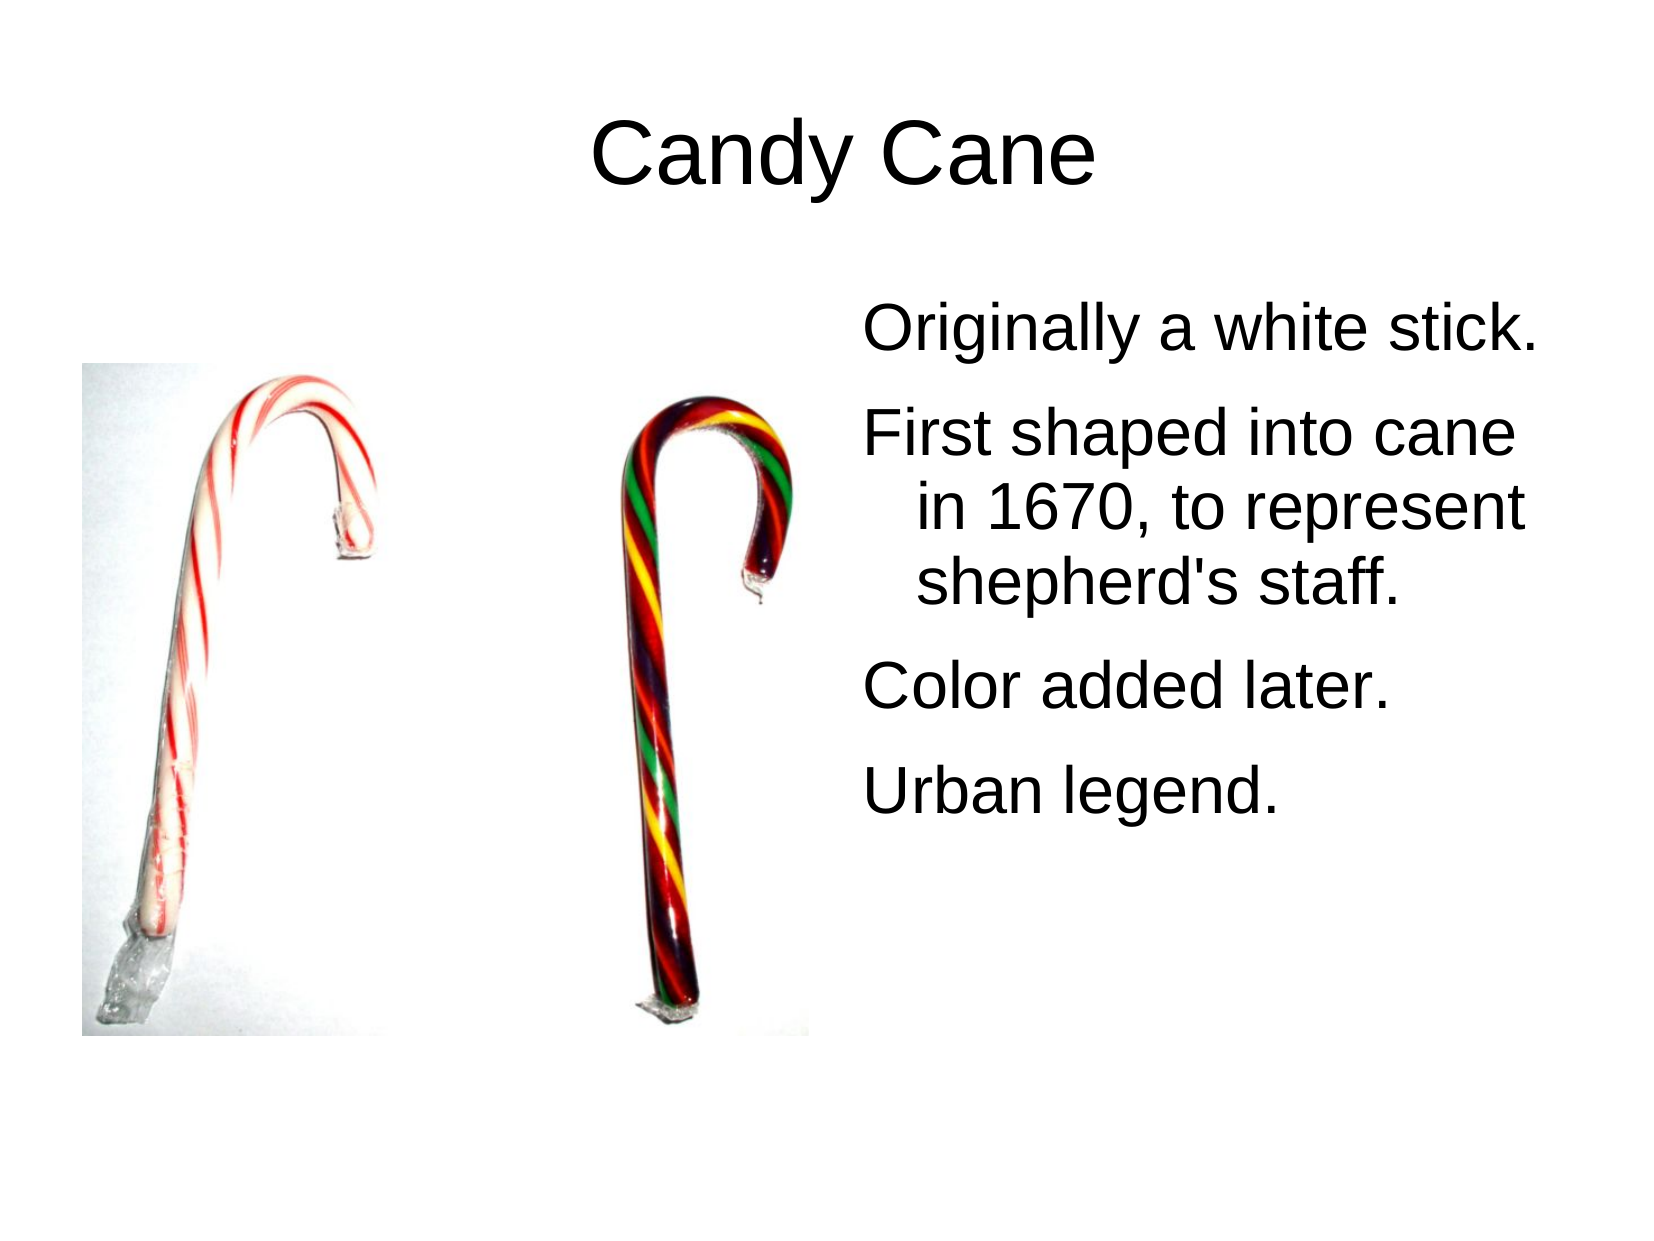

# Candy Cane
Originally a white stick.
First shaped into cane in 1670, to represent shepherd's staff.
Color added later.
Urban legend.